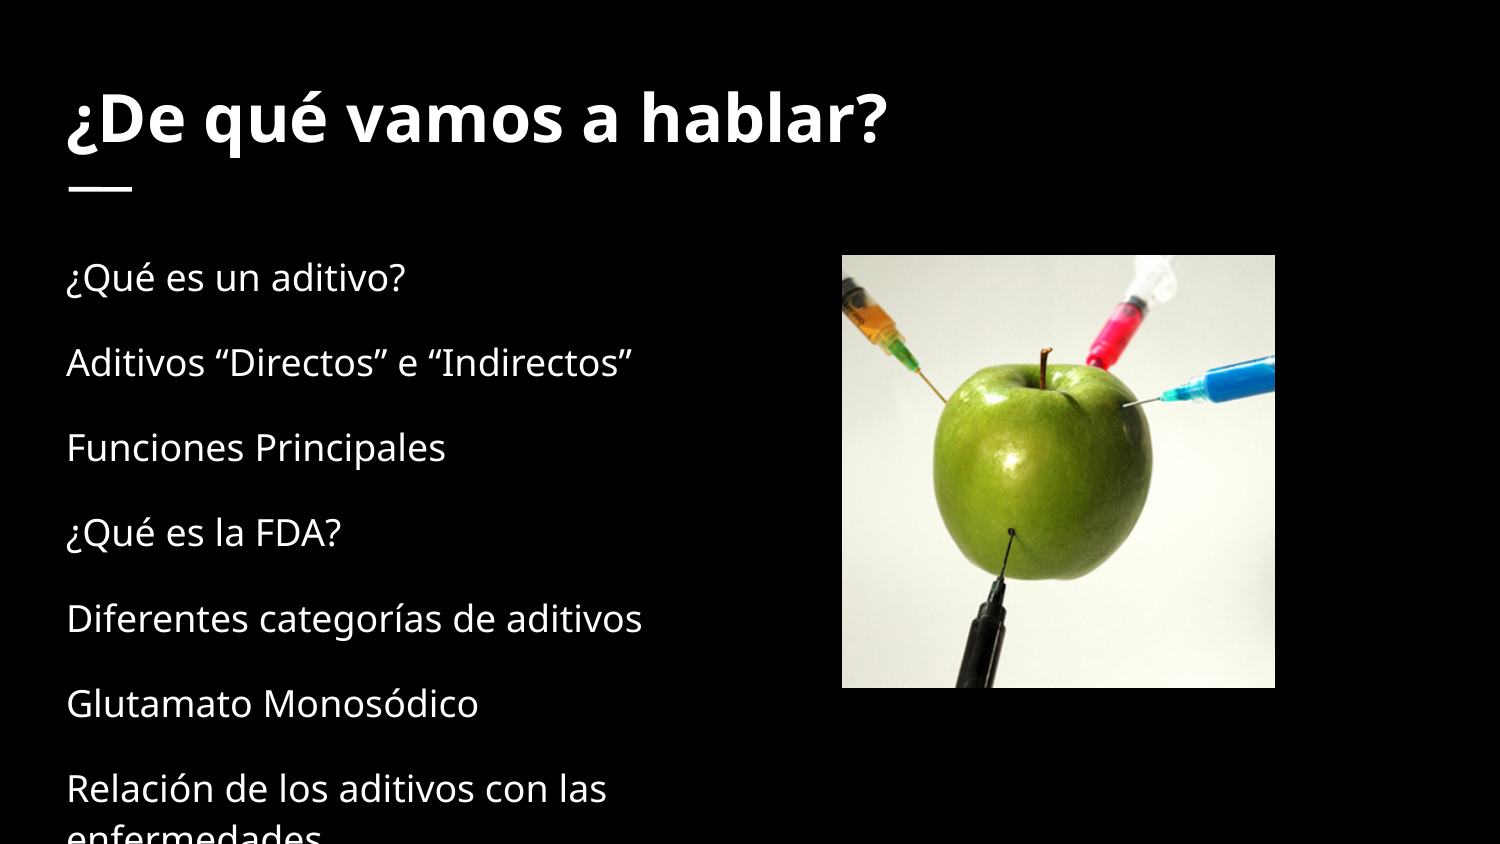

# ¿De qué vamos a hablar?
¿Qué es un aditivo?
Aditivos “Directos” e “Indirectos”
Funciones Principales
¿Qué es la FDA?
Diferentes categorías de aditivos
Glutamato Monosódico
Relación de los aditivos con las enfermedades